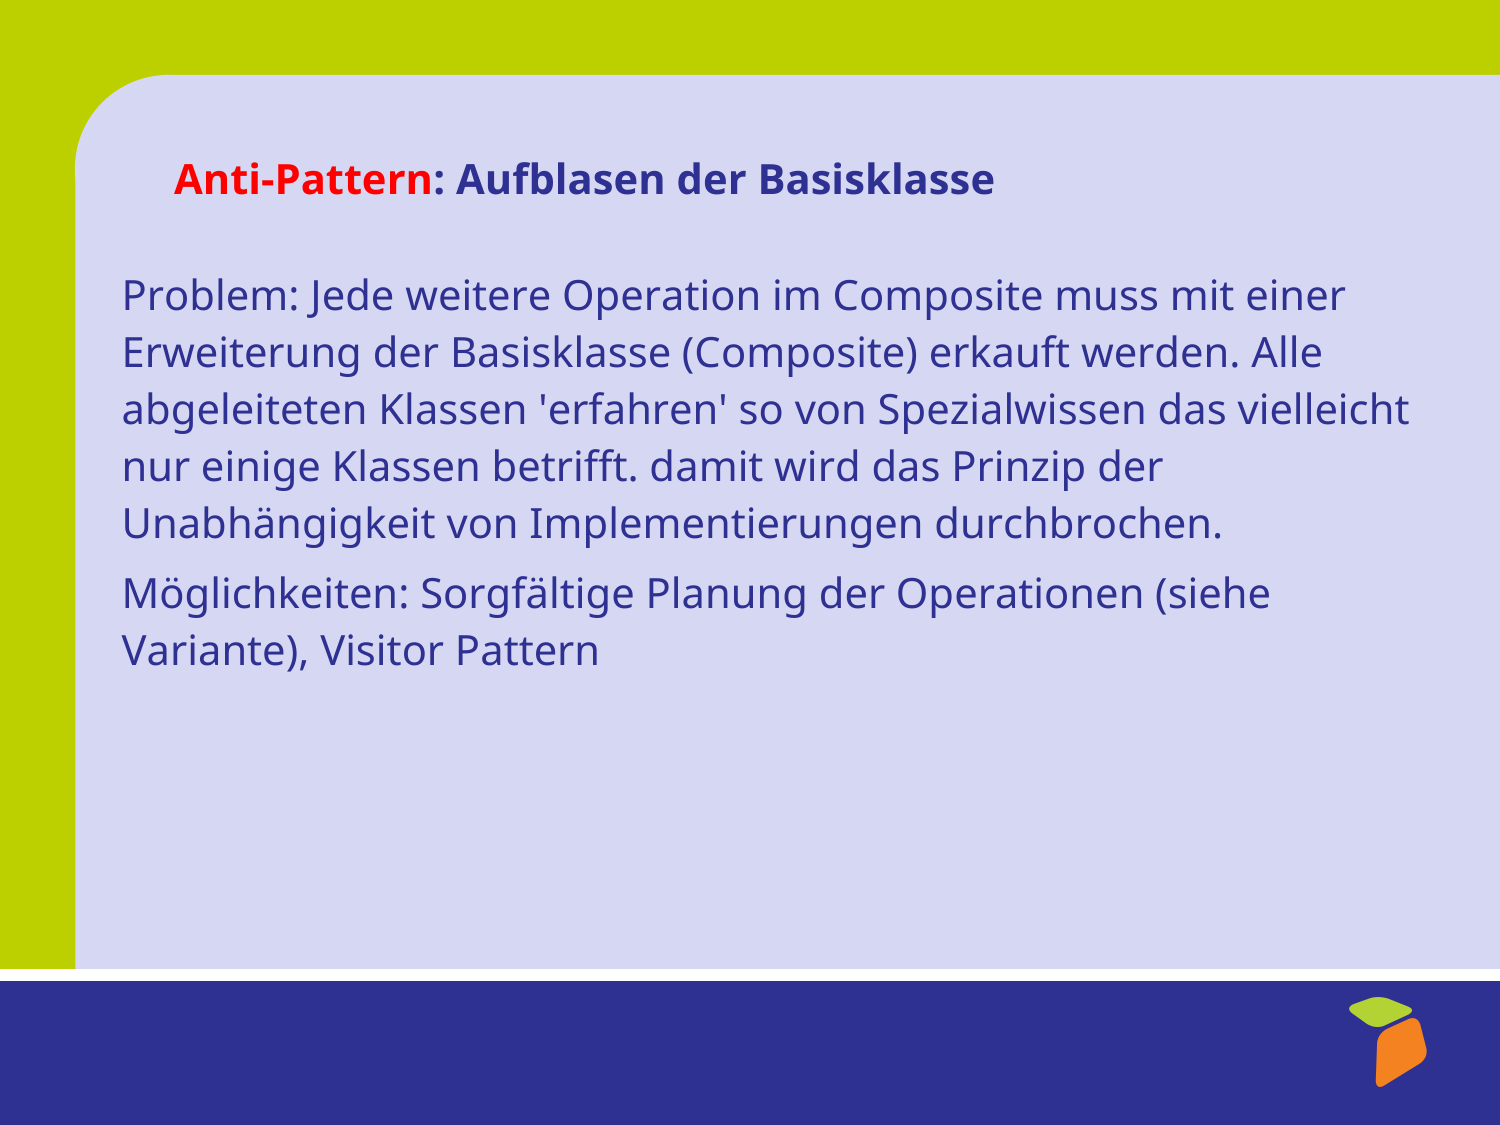

# Anti-Pattern: Aufblasen der Basisklasse
Problem: Jede weitere Operation im Composite muss mit einer Erweiterung der Basisklasse (Composite) erkauft werden. Alle abgeleiteten Klassen 'erfahren' so von Spezialwissen das vielleicht nur einige Klassen betrifft. damit wird das Prinzip der Unabhängigkeit von Implementierungen durchbrochen.
Möglichkeiten: Sorgfältige Planung der Operationen (siehe Variante), Visitor Pattern